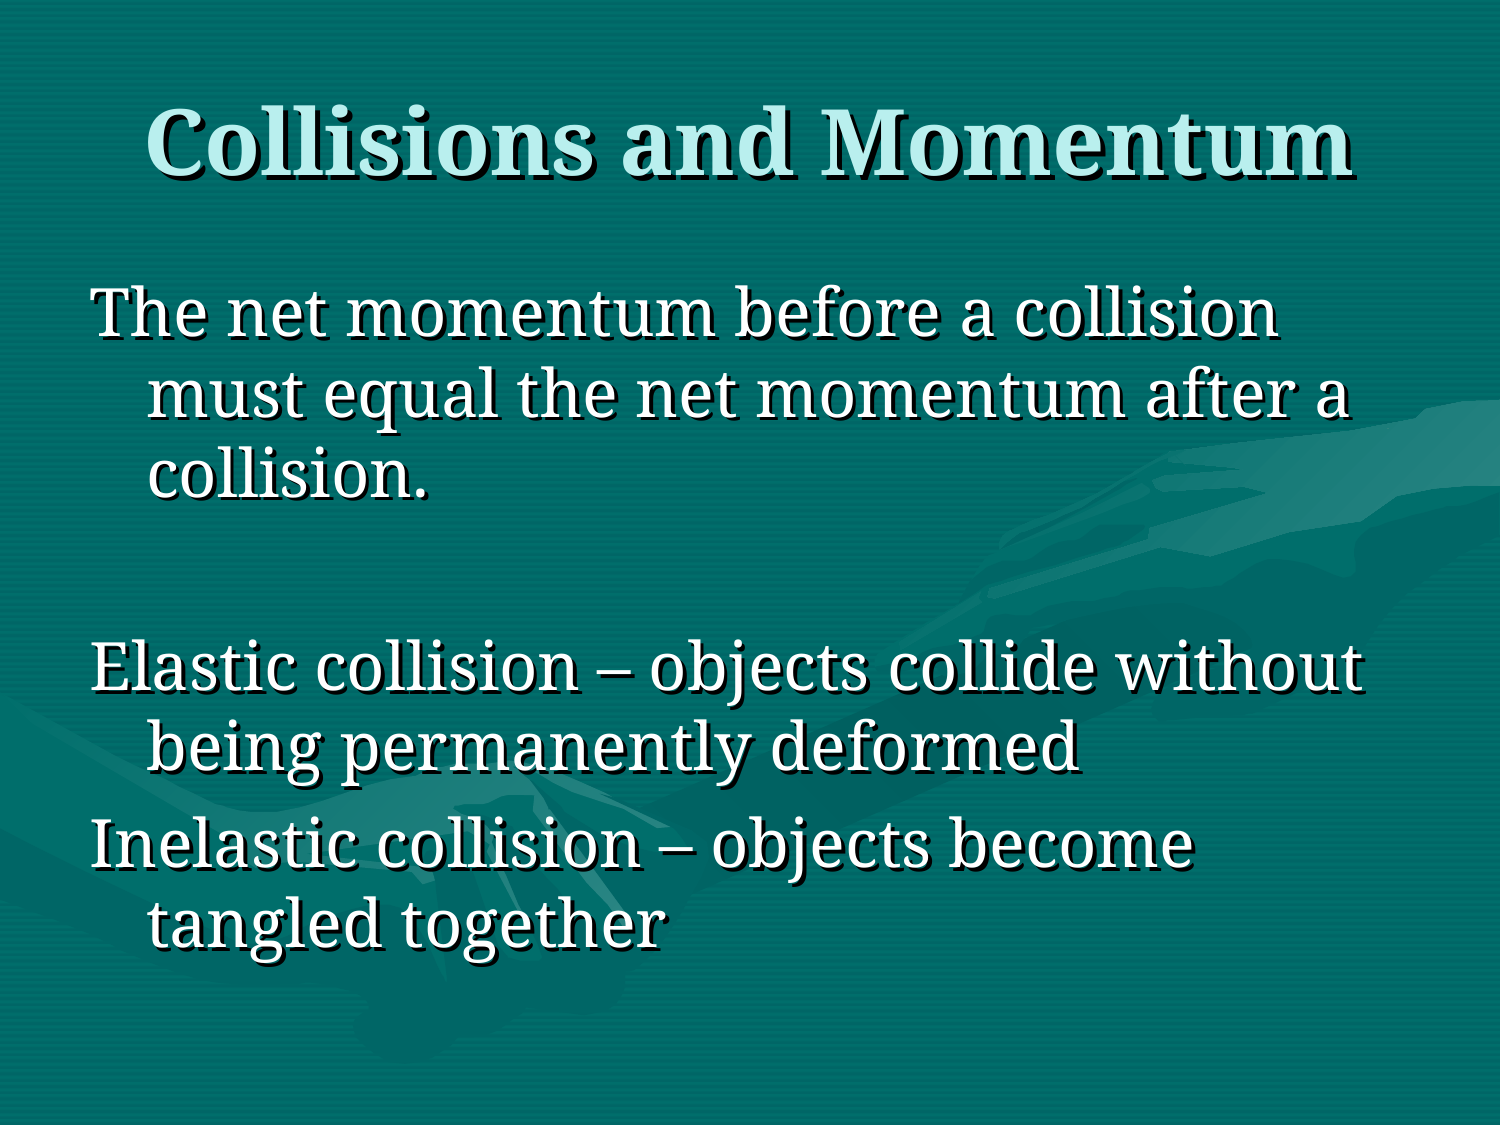

# Collisions and Momentum
The net momentum before a collision must equal the net momentum after a collision.
Elastic collision – objects collide without being permanently deformed
Inelastic collision – objects become tangled together